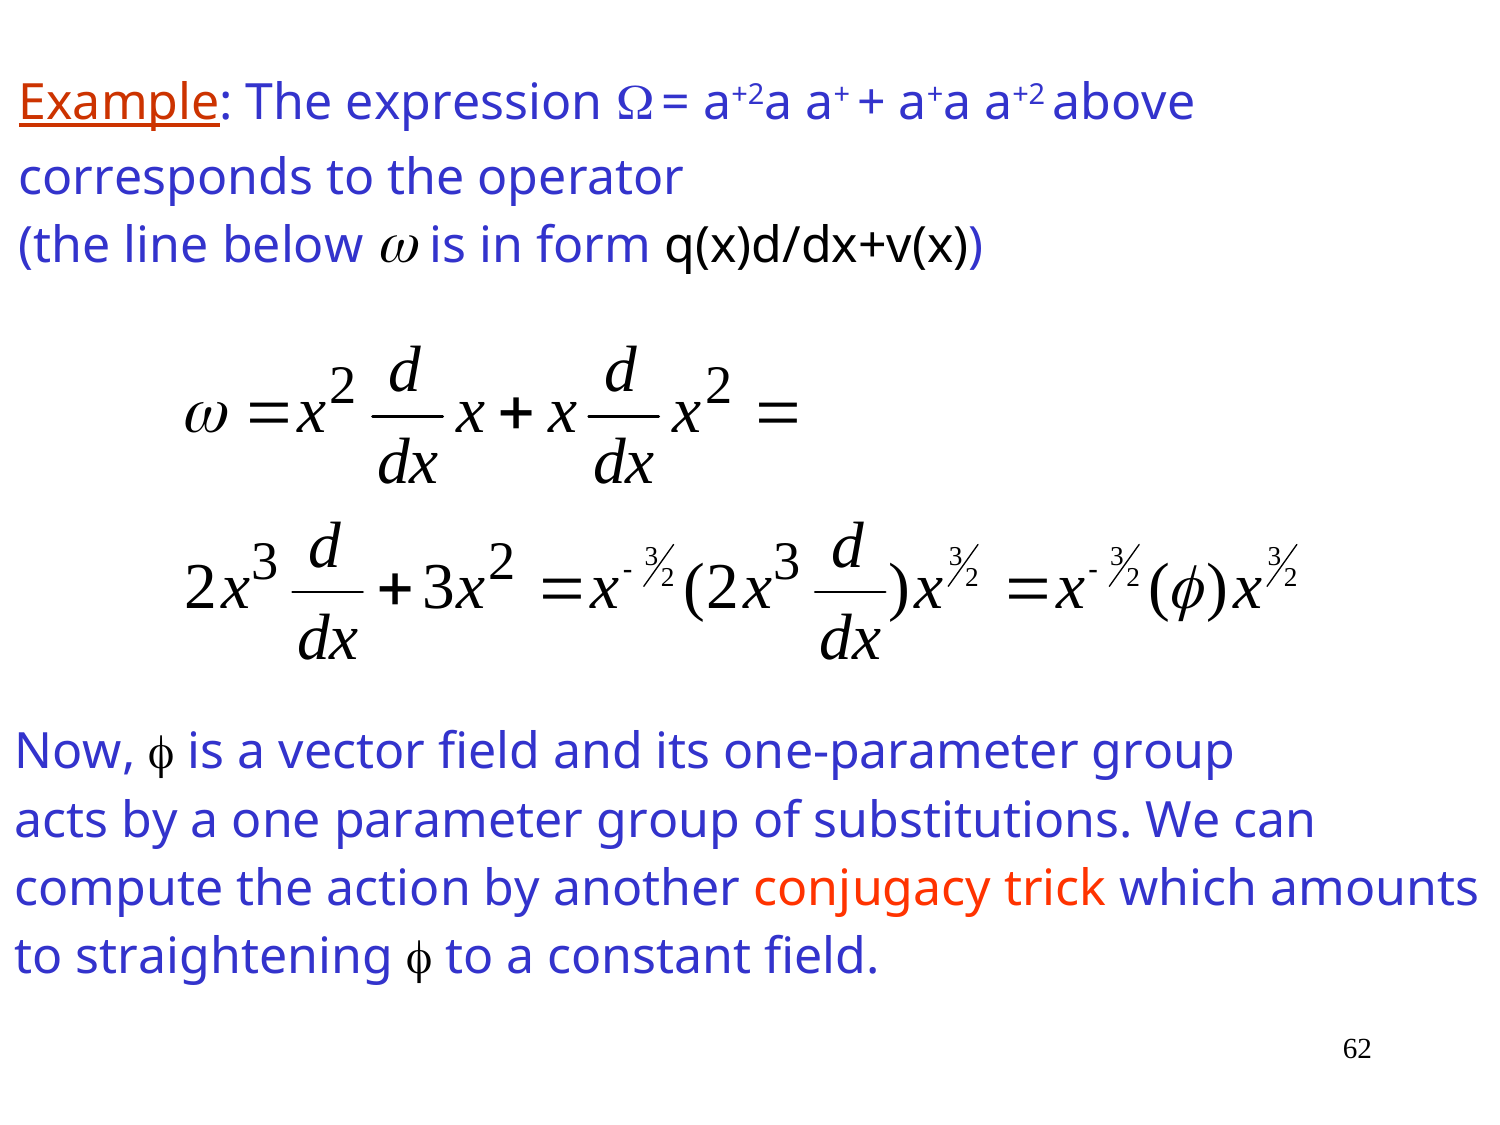

Example: The expression  = a+2a a+ + a+a a+2 above
corresponds to the operator
(the line below  is in form q(x)d/dx+v(x))
Now,  is a vector field and its one-parameter group
acts by a one parameter group of substitutions. We can compute the action by another conjugacy trick which amounts to straightening  to a constant field.
62